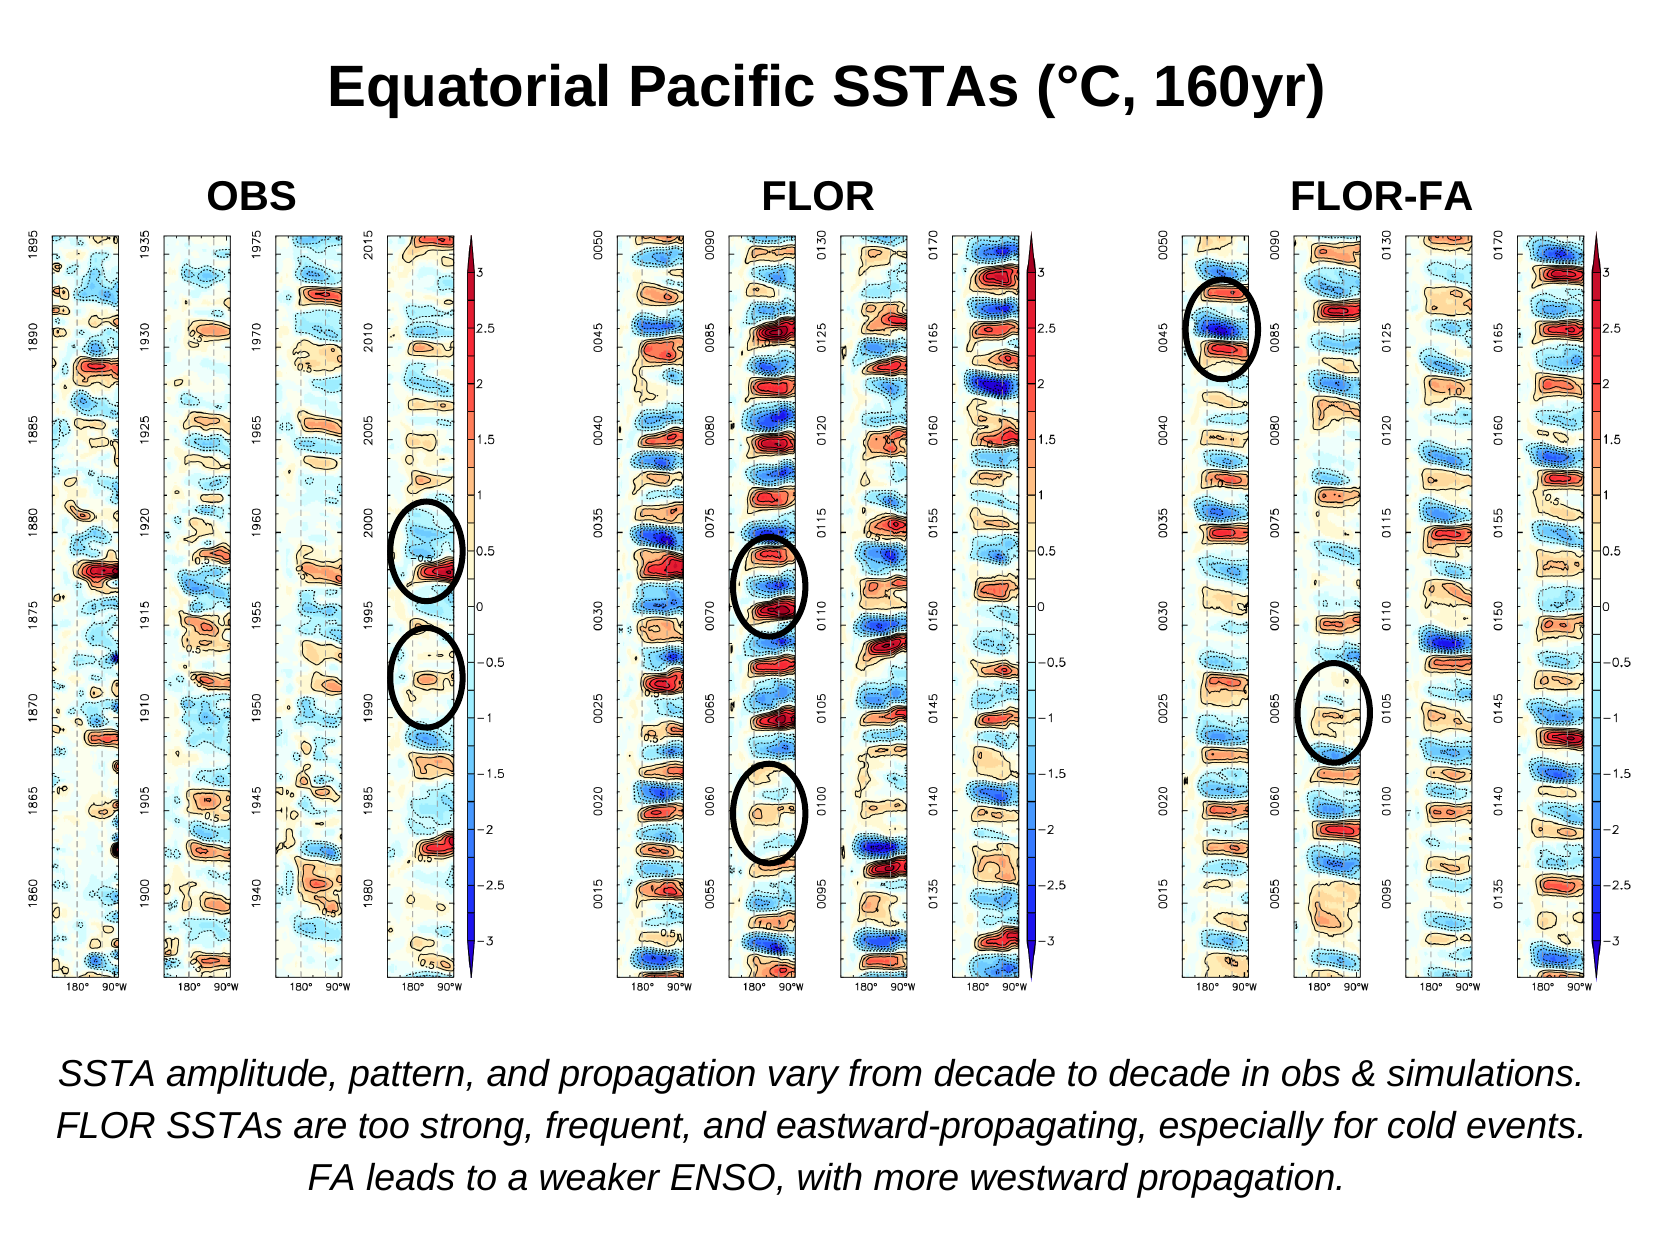

Equatorial Pacific SSTAs (°C, 160yr)
OBS
FLOR
FLOR-FA
SSTA amplitude, pattern, and propagation vary from decade to decade in obs & simulations. FLOR SSTAs are too strong, frequent, and eastward-propagating, especially for cold events. FA leads to a weaker ENSO, with more westward propagation.